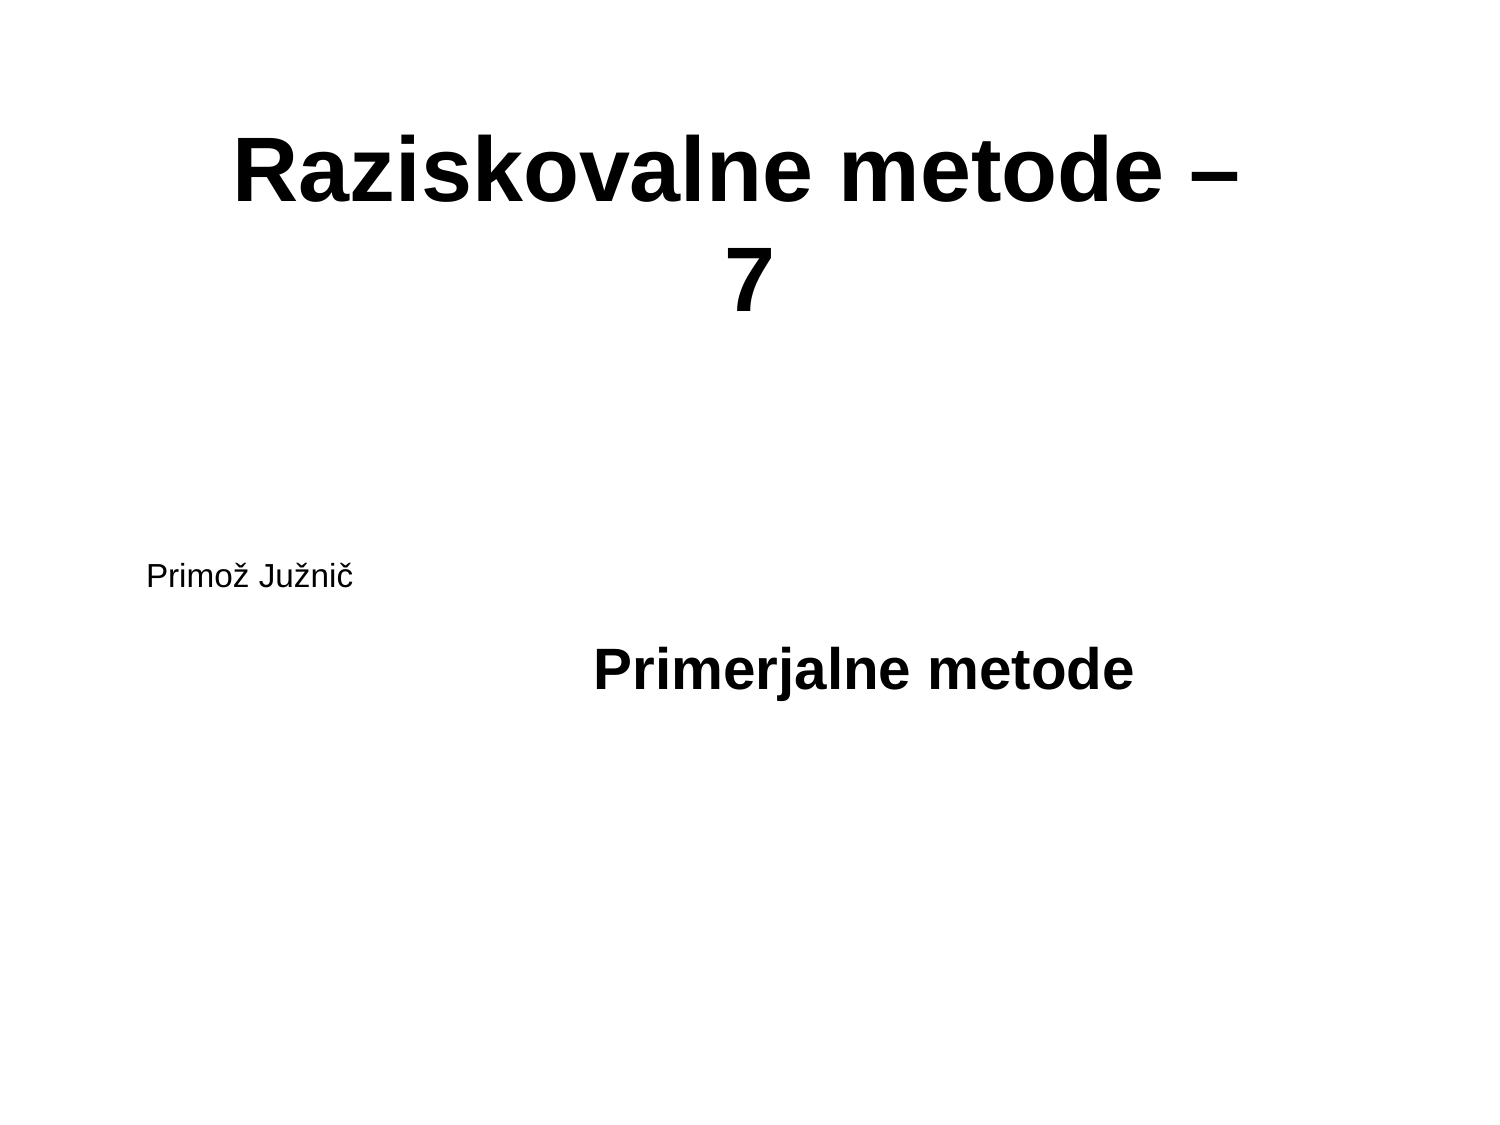

Raziskovalne metode –
7
Primerjalne metode
# Primož Južnič